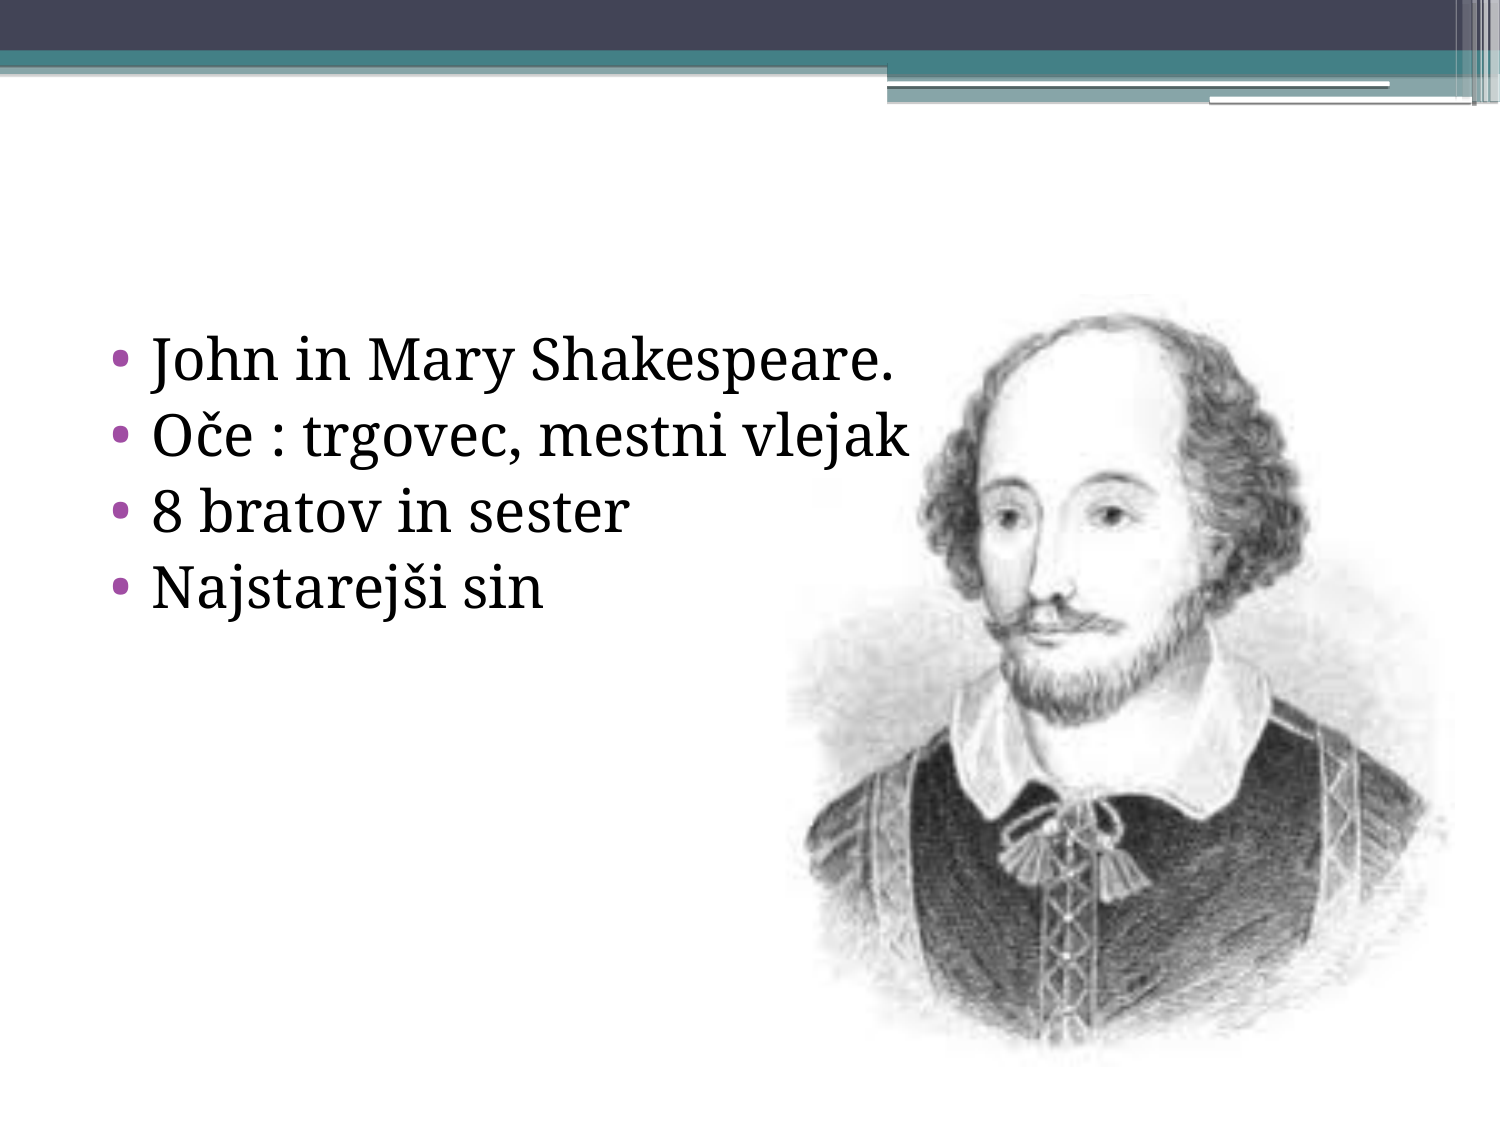

# John in Mary Shakespeare.
Oče : trgovec, mestni vlejak
8 bratov in sester
Najstarejši sin